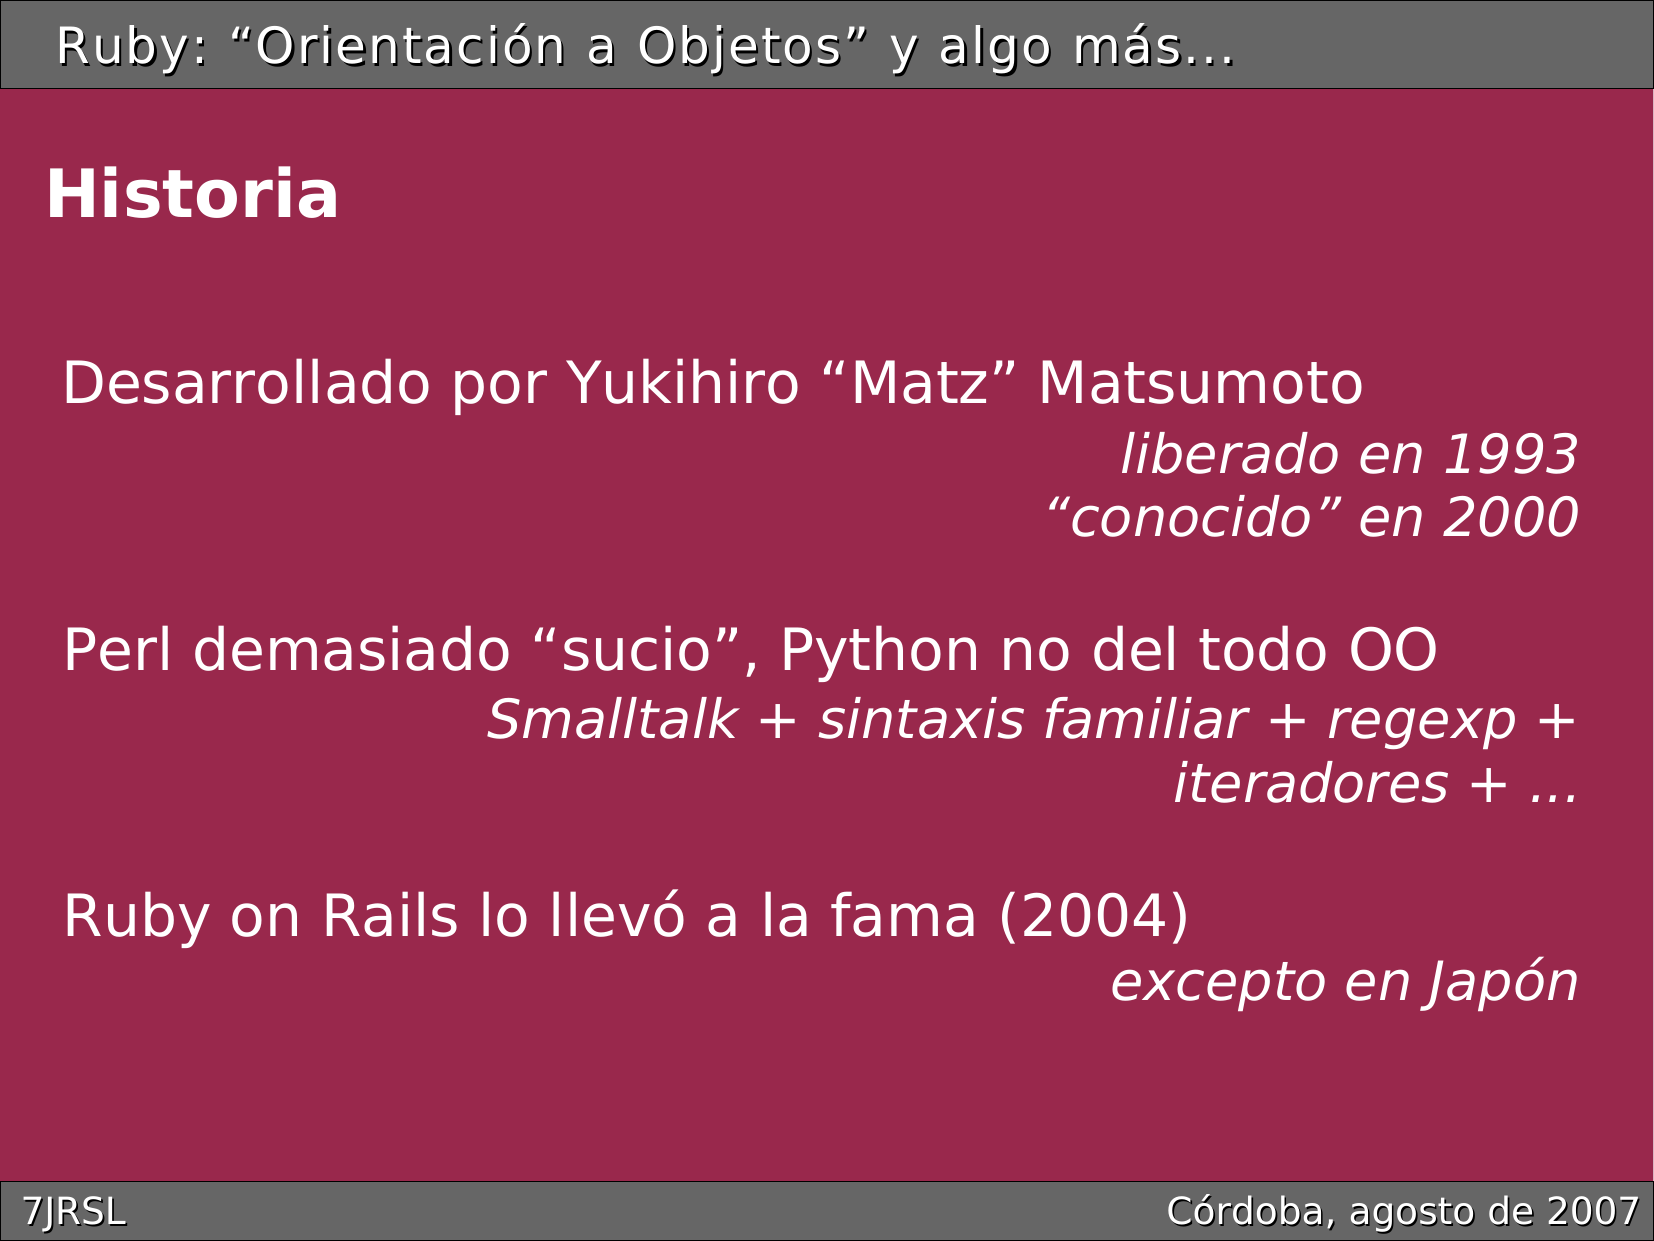

Ruby: “Orientación a Objetos” y algo más...
Historia
 Desarrollado por Yukihiro “Matz” Matsumoto
liberado en 1993
“conocido” en 2000
 Perl demasiado “sucio”, Python no del todo OO
						Smalltalk + sintaxis familiar + regexp + iteradores + ...
 Ruby on Rails lo llevó a la fama (2004)
excepto en Japón
7JRSL
Córdoba, agosto de 2007